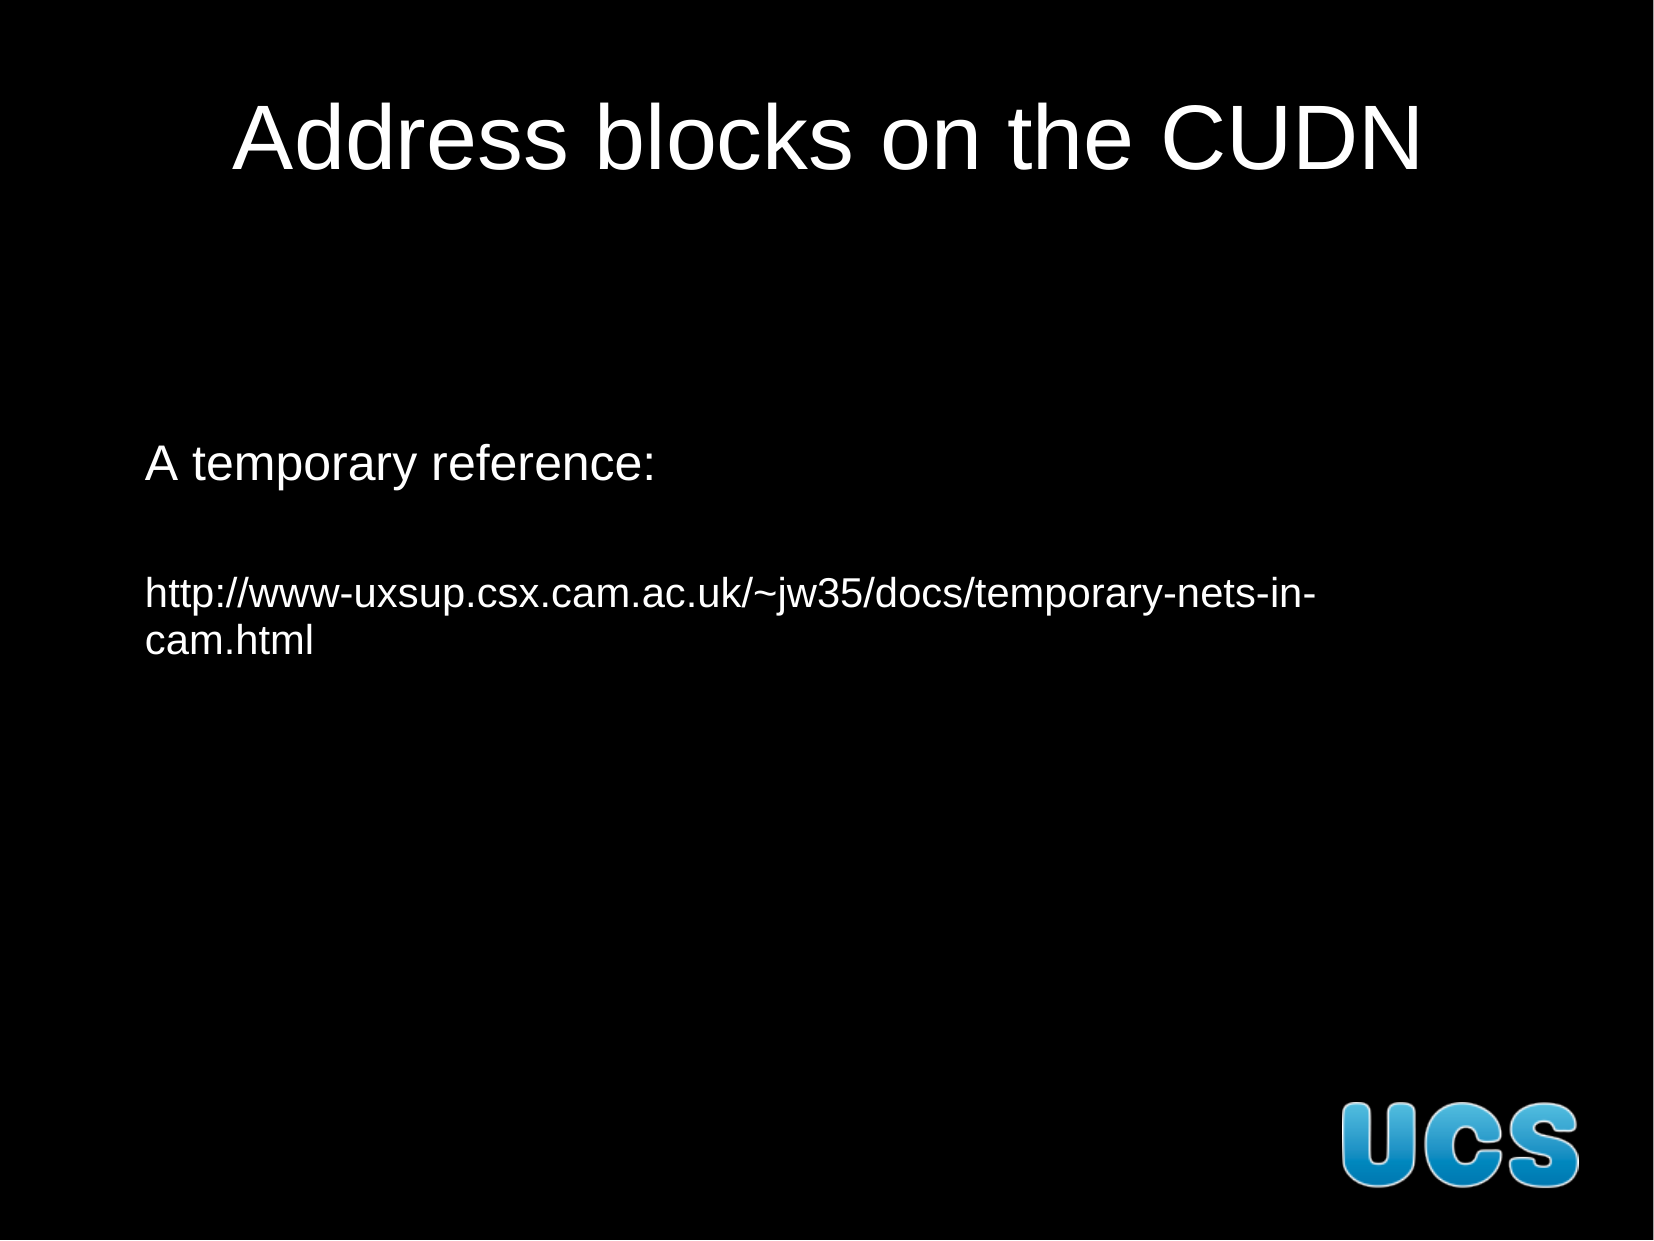

# Address blocks on the CUDN
A temporary reference:
http://www-uxsup.csx.cam.ac.uk/~jw35/docs/temporary-nets-in-cam.html